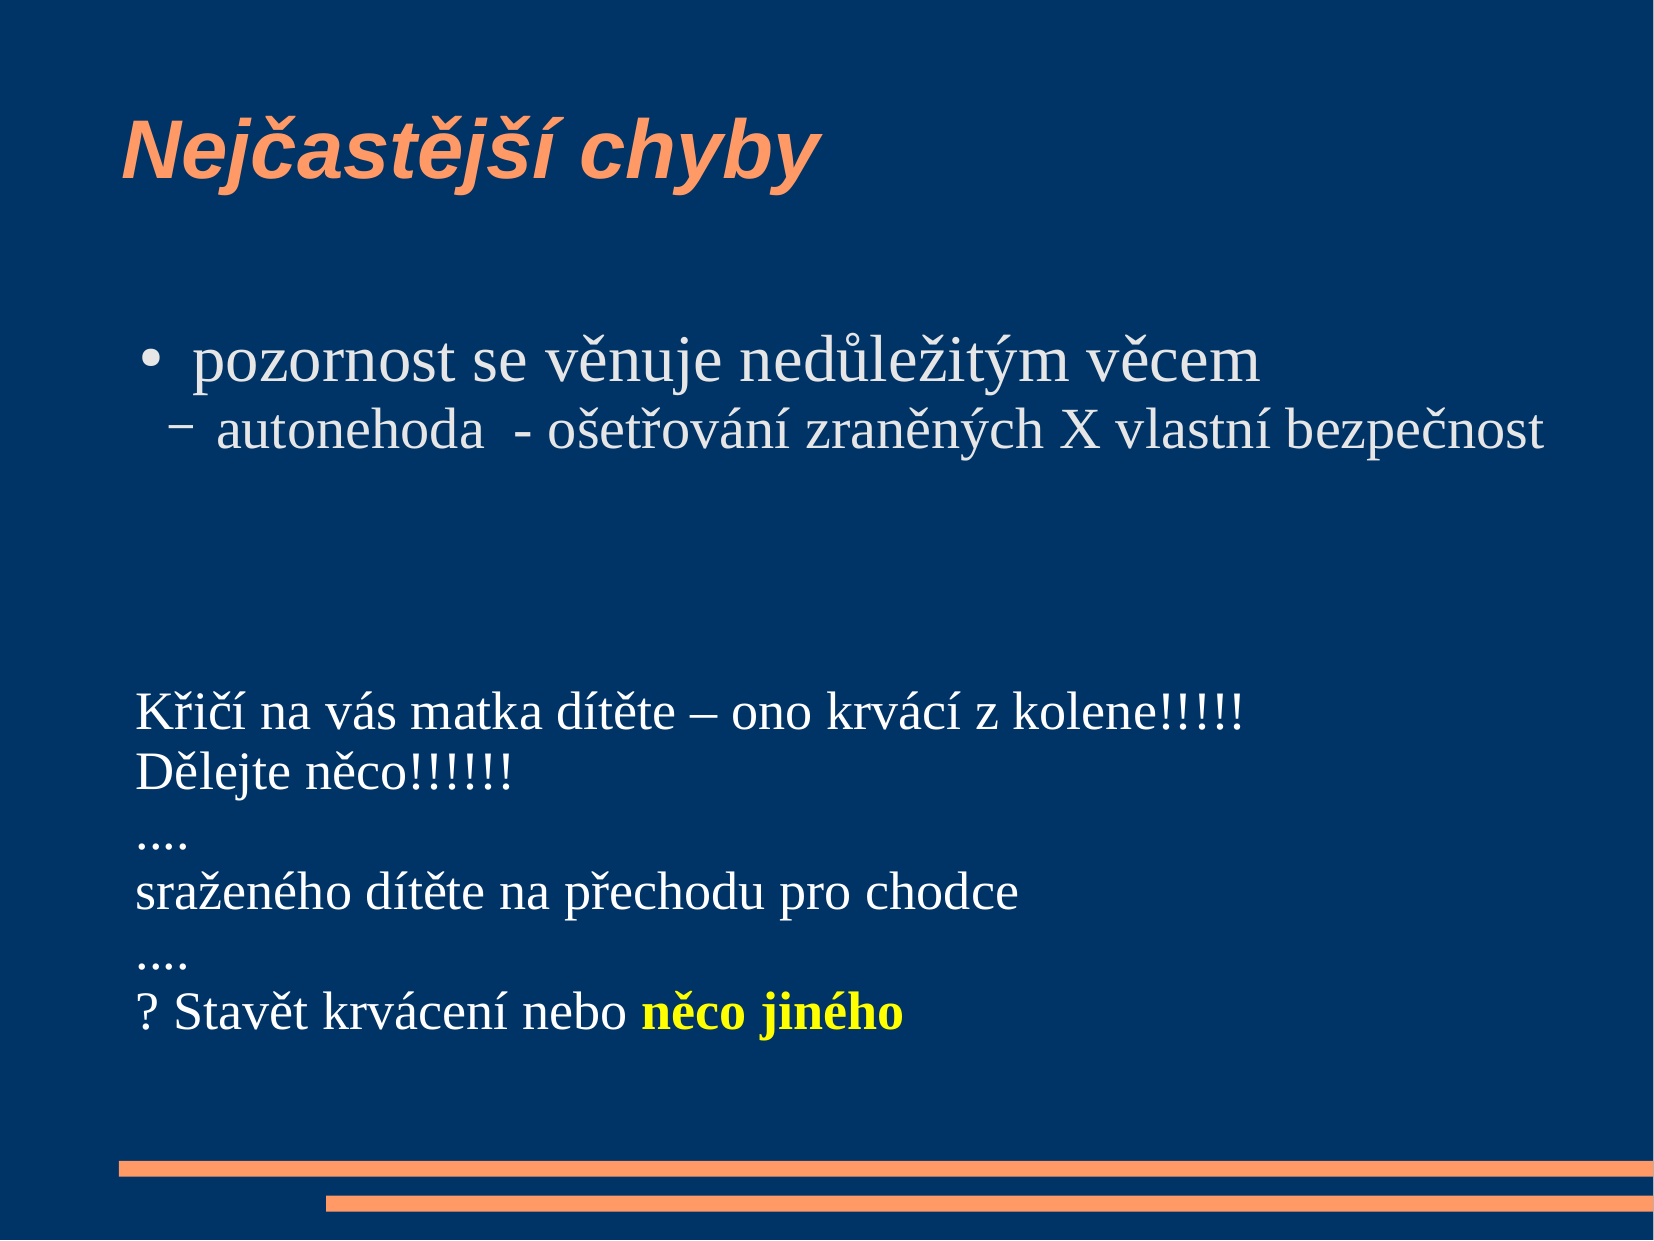

# Nejčastější chyby
pozornost se věnuje nedůležitým věcem
autonehoda - ošetřování zraněných X vlastní bezpečnost
Křičí na vás matka dítěte – ono krvácí z kolene!!!!!
Dělejte něco!!!!!!
....
sraženého dítěte na přechodu pro chodce
....
? Stavět krvácení nebo něco jiného